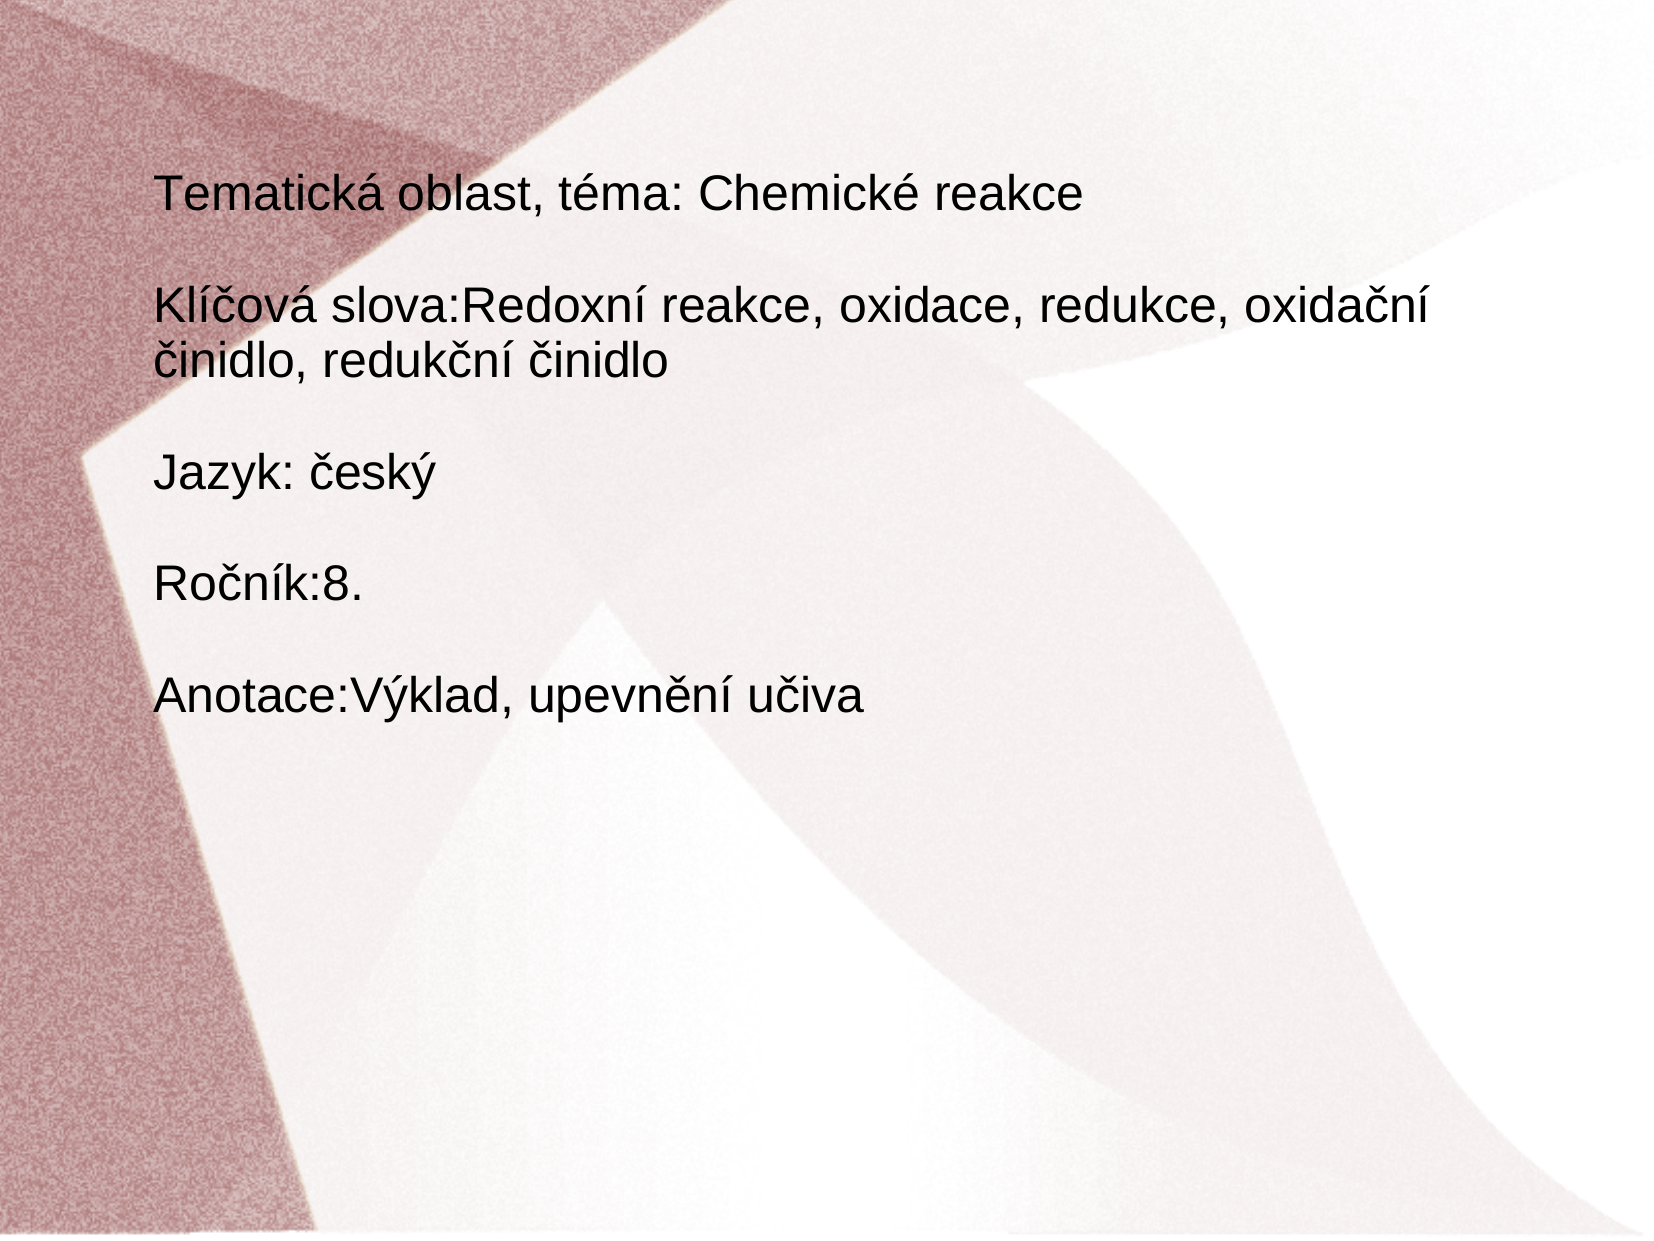

# Tematická oblast, téma: Chemické reakce Klíčová slova:Redoxní reakce, oxidace, redukce, oxidační činidlo, redukční činidlo Jazyk: český Ročník:8. Anotace:Výklad, upevnění učiva